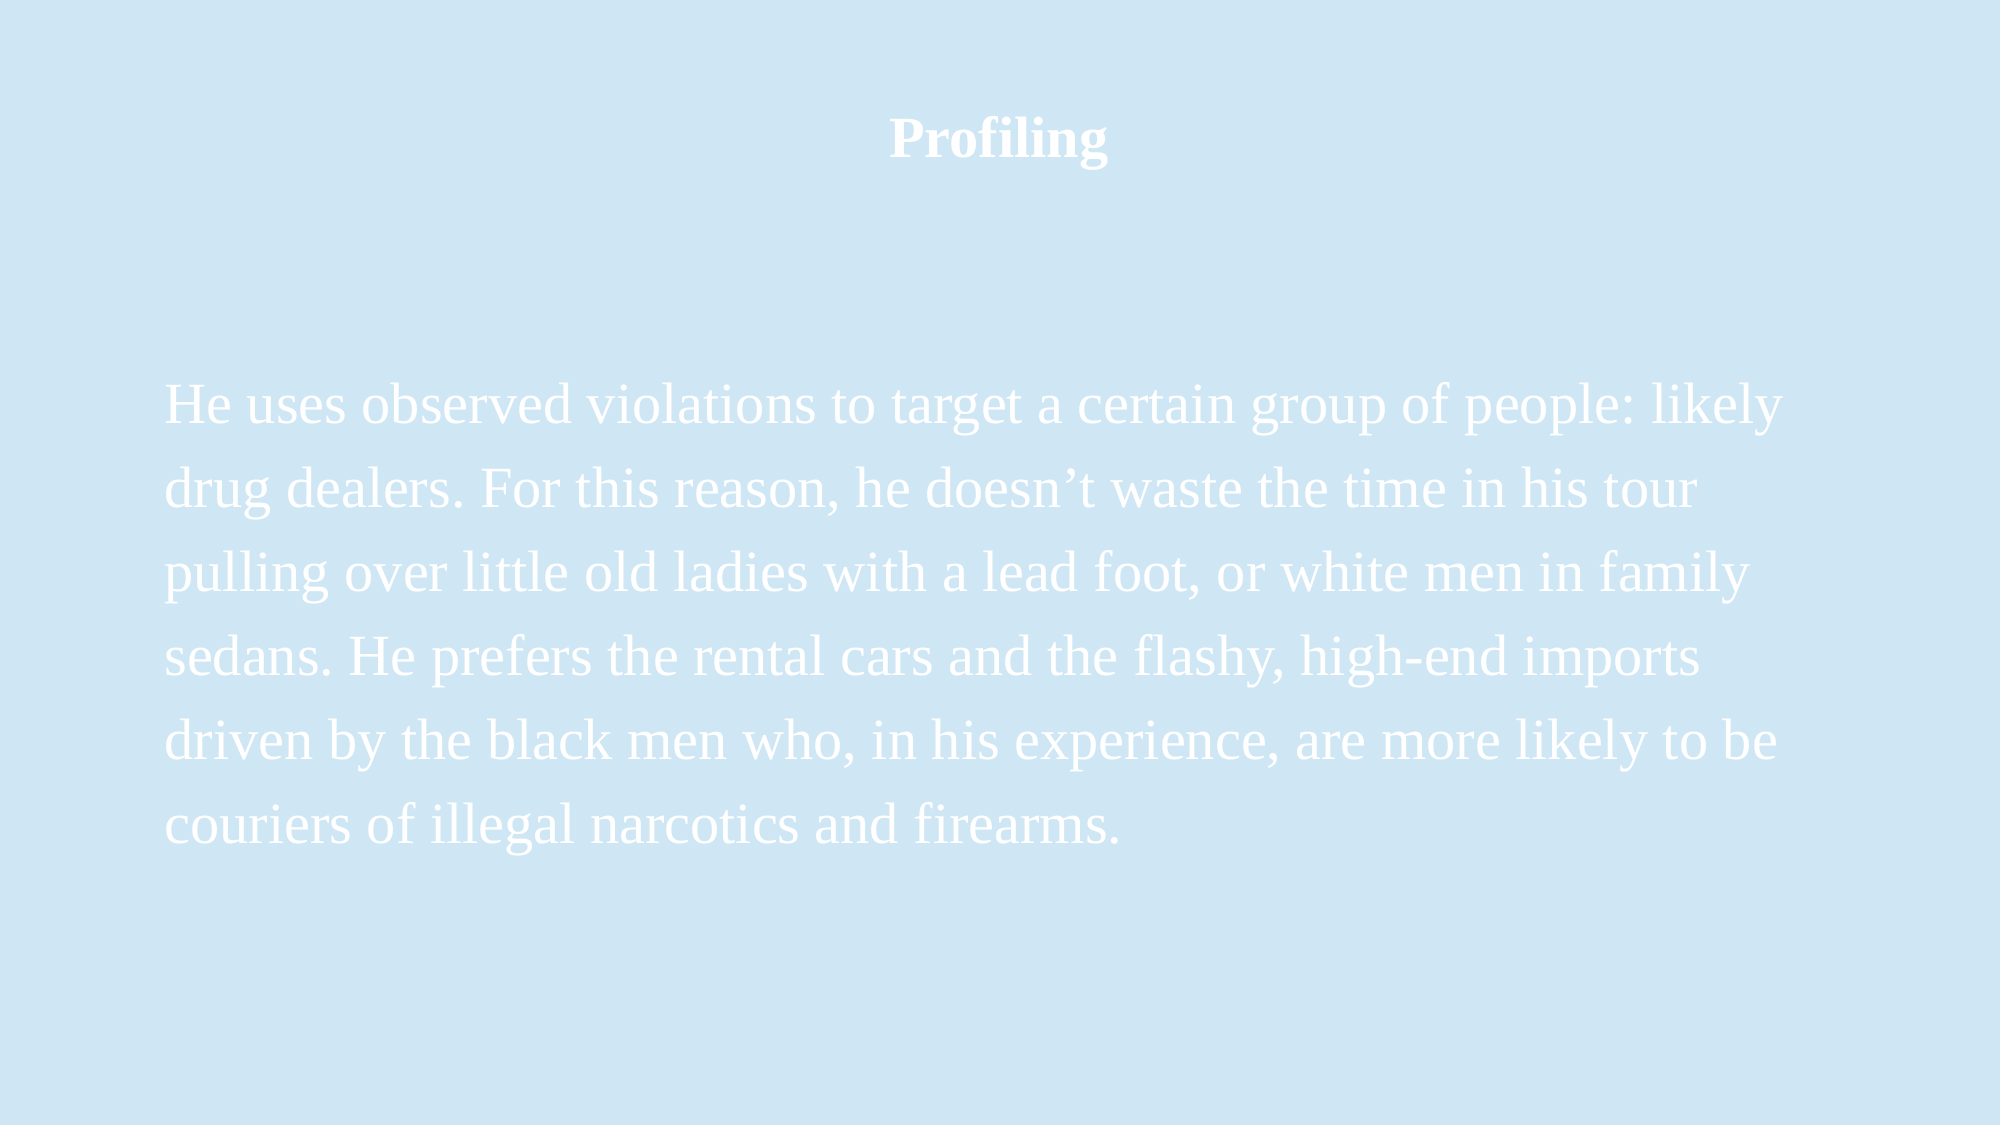

# Profiling
He uses observed violations to target a certain group of people: likely drug dealers. For this reason, he doesn’t waste the time in his tour pulling over little old ladies with a lead foot, or white men in family sedans. He prefers the rental cars and the flashy, high-end imports driven by the black men who, in his experience, are more likely to be couriers of illegal narcotics and firearms.